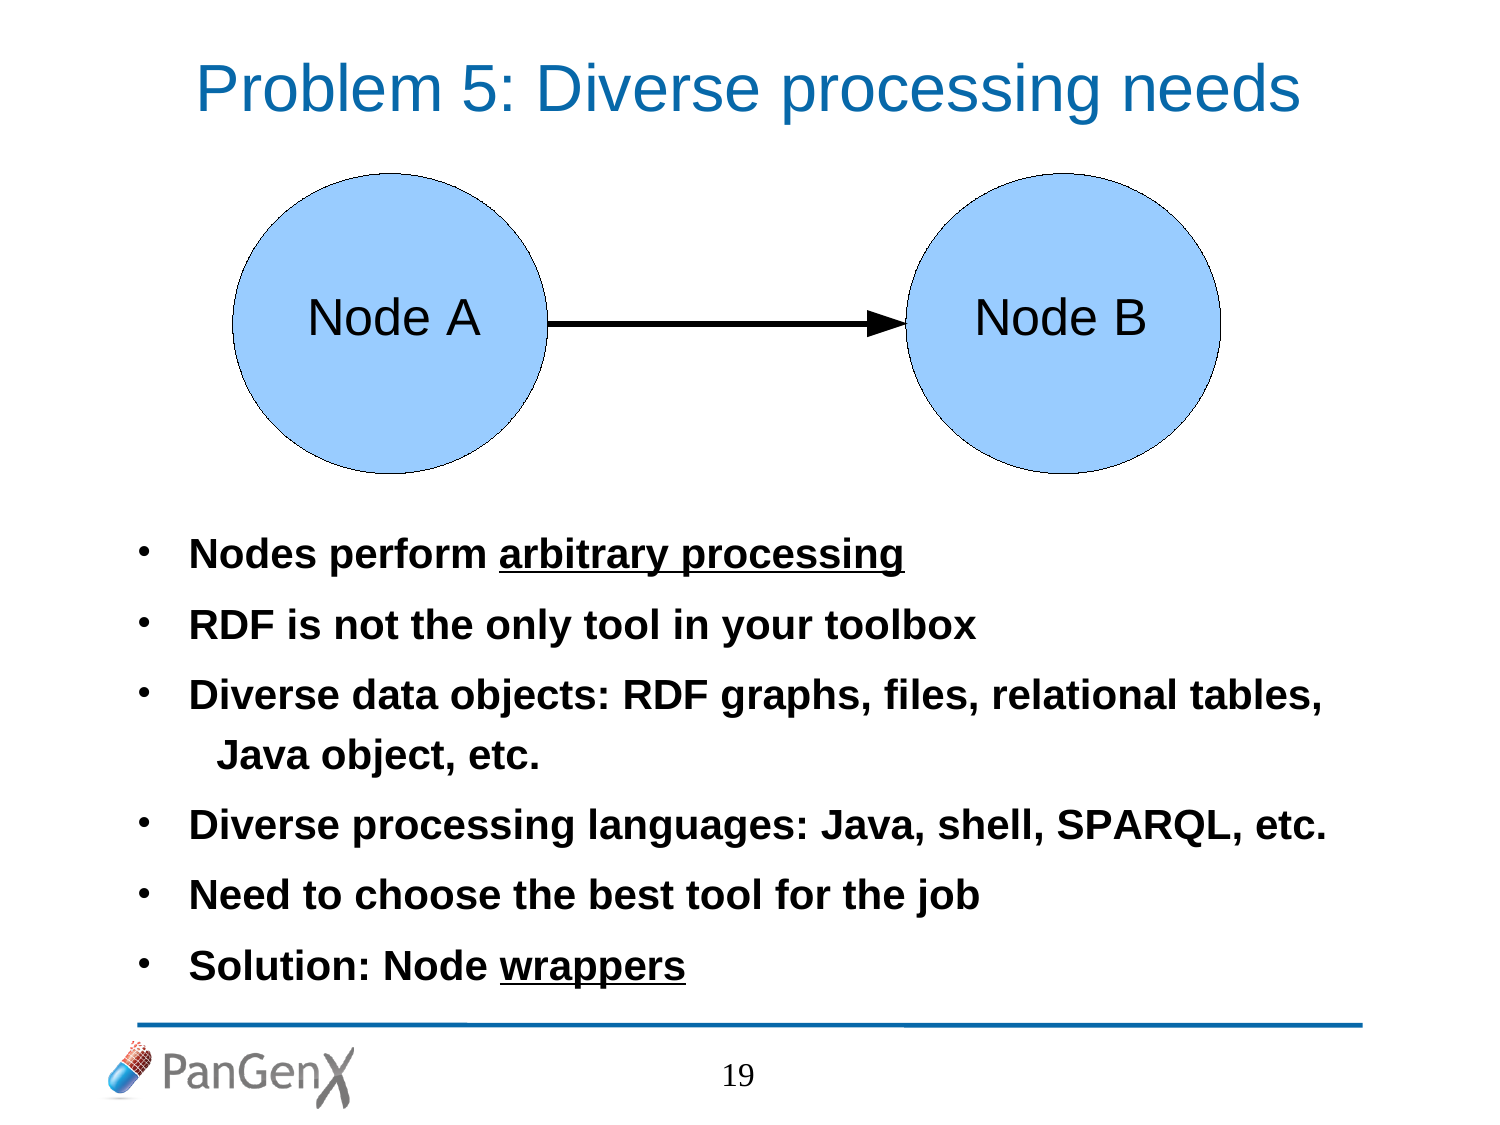

# Problem 5: Diverse processing needs
Node A
Node B
Nodes perform arbitrary processing
RDF is not the only tool in your toolbox
Diverse data objects: RDF graphs, files, relational tables, Java object, etc.
Diverse processing languages: Java, shell, SPARQL, etc.
Need to choose the best tool for the job
Solution: Node wrappers
19